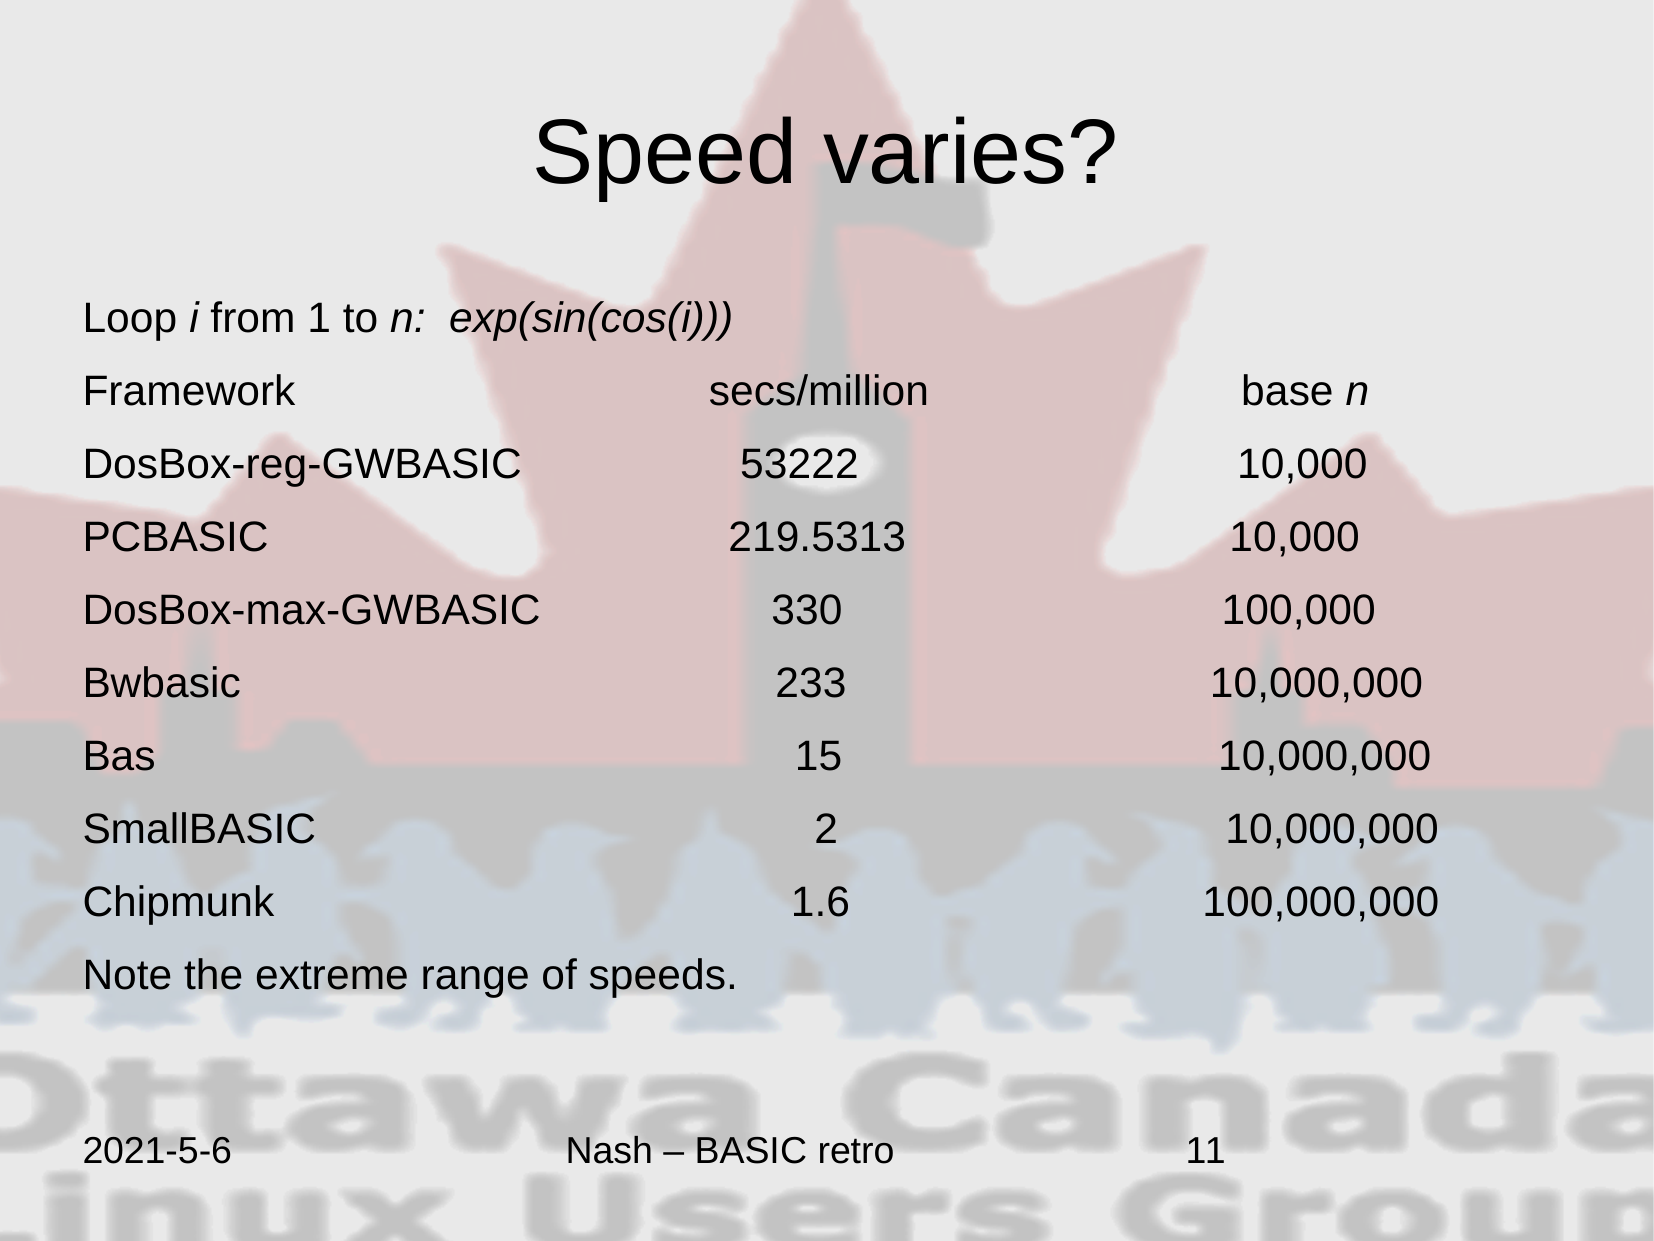

# Speed varies?
Loop i from 1 to n: exp(sin(cos(i)))
Framework						 	 					secs/million			 base n
DosBox-reg-GWBASIC		 		 53222				 10,000
PCBASIC									 219.5313			 10,000
DosBox-max-GWBASIC		 		 	330	 			 100,000
Bwbasic										 233	 			10,000,000
Bas										 15 10,000,000
SmallBASIC									 2	 10,000,000
Chipmunk									 1.6 100,000,000
Note the extreme range of speeds.
11